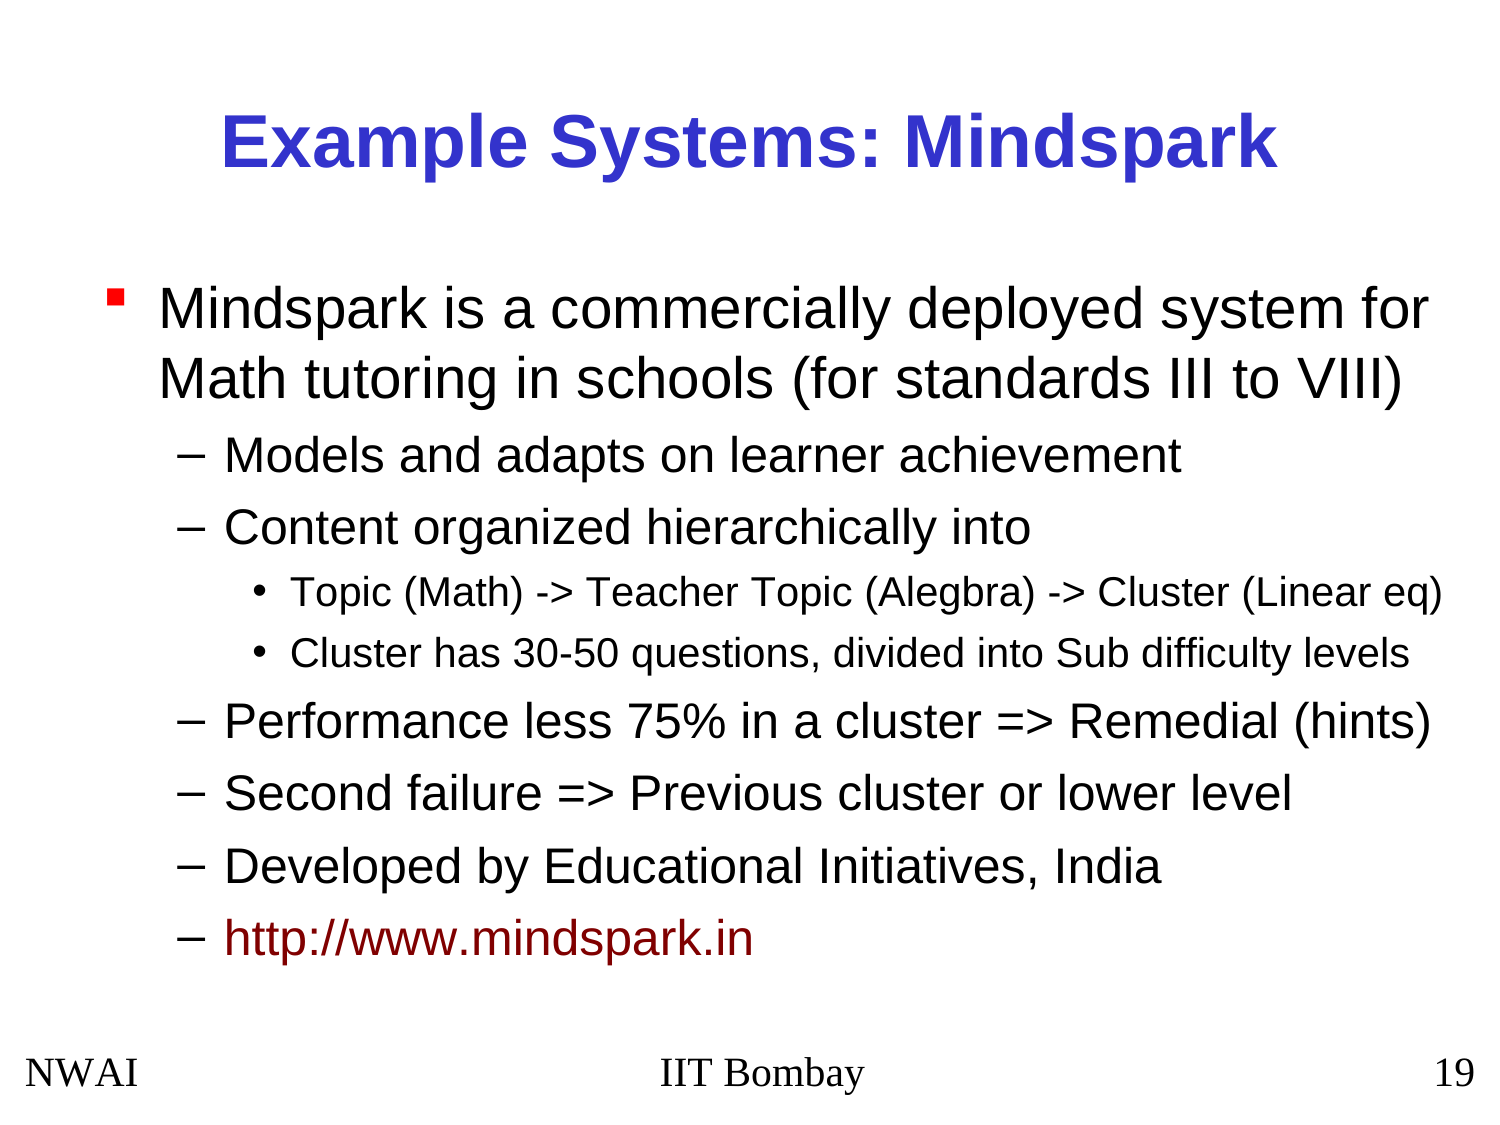

# Example Systems: Mindspark
Mindspark is a commercially deployed system for Math tutoring in schools (for standards III to VIII)
Models and adapts on learner achievement
Content organized hierarchically into
Topic (Math) -> Teacher Topic (Alegbra) -> Cluster (Linear eq)
Cluster has 30-50 questions, divided into Sub difficulty levels
Performance less 75% in a cluster => Remedial (hints)
Second failure => Previous cluster or lower level
Developed by Educational Initiatives, India
http://www.mindspark.in
NWAI
IIT Bombay
19